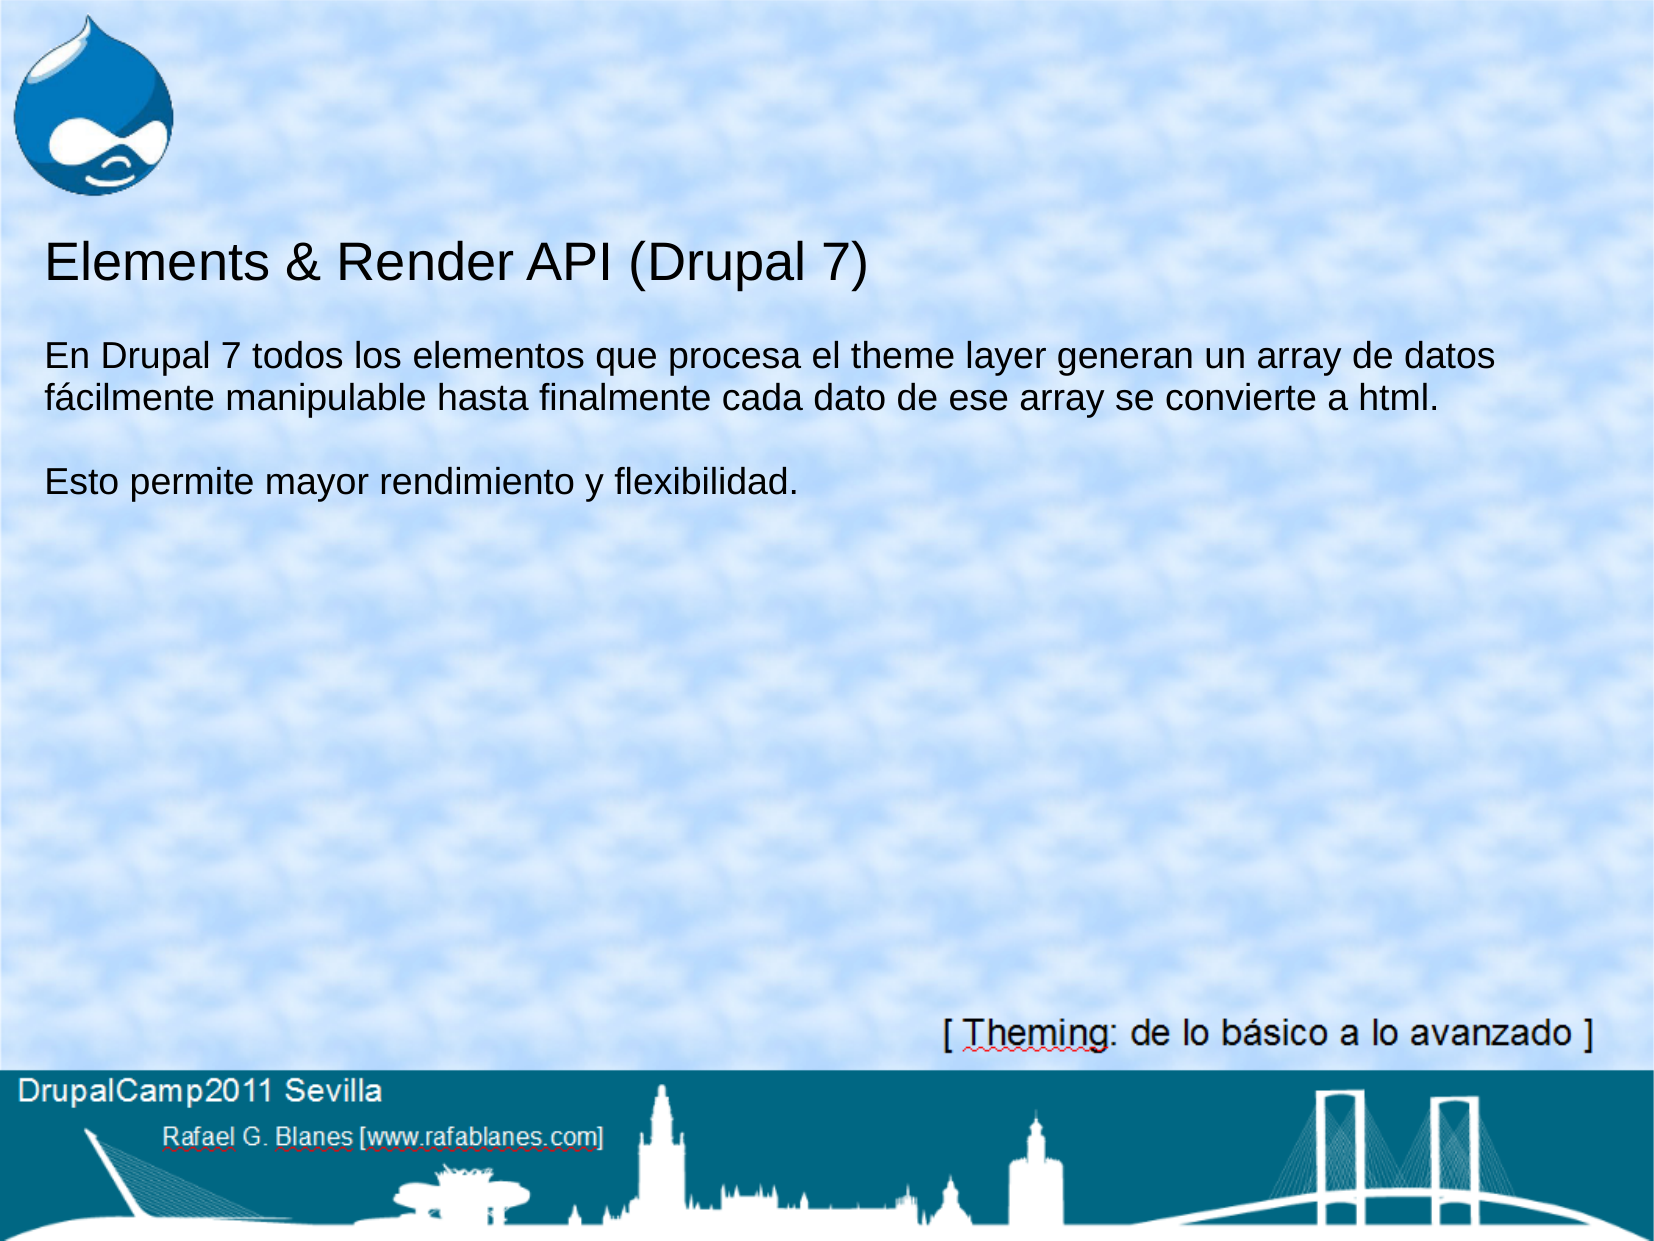

Elements & Render API (Drupal 7)
En Drupal 7 todos los elementos que procesa el theme layer generan un array de datos fácilmente manipulable hasta finalmente cada dato de ese array se convierte a html.
Esto permite mayor rendimiento y flexibilidad.